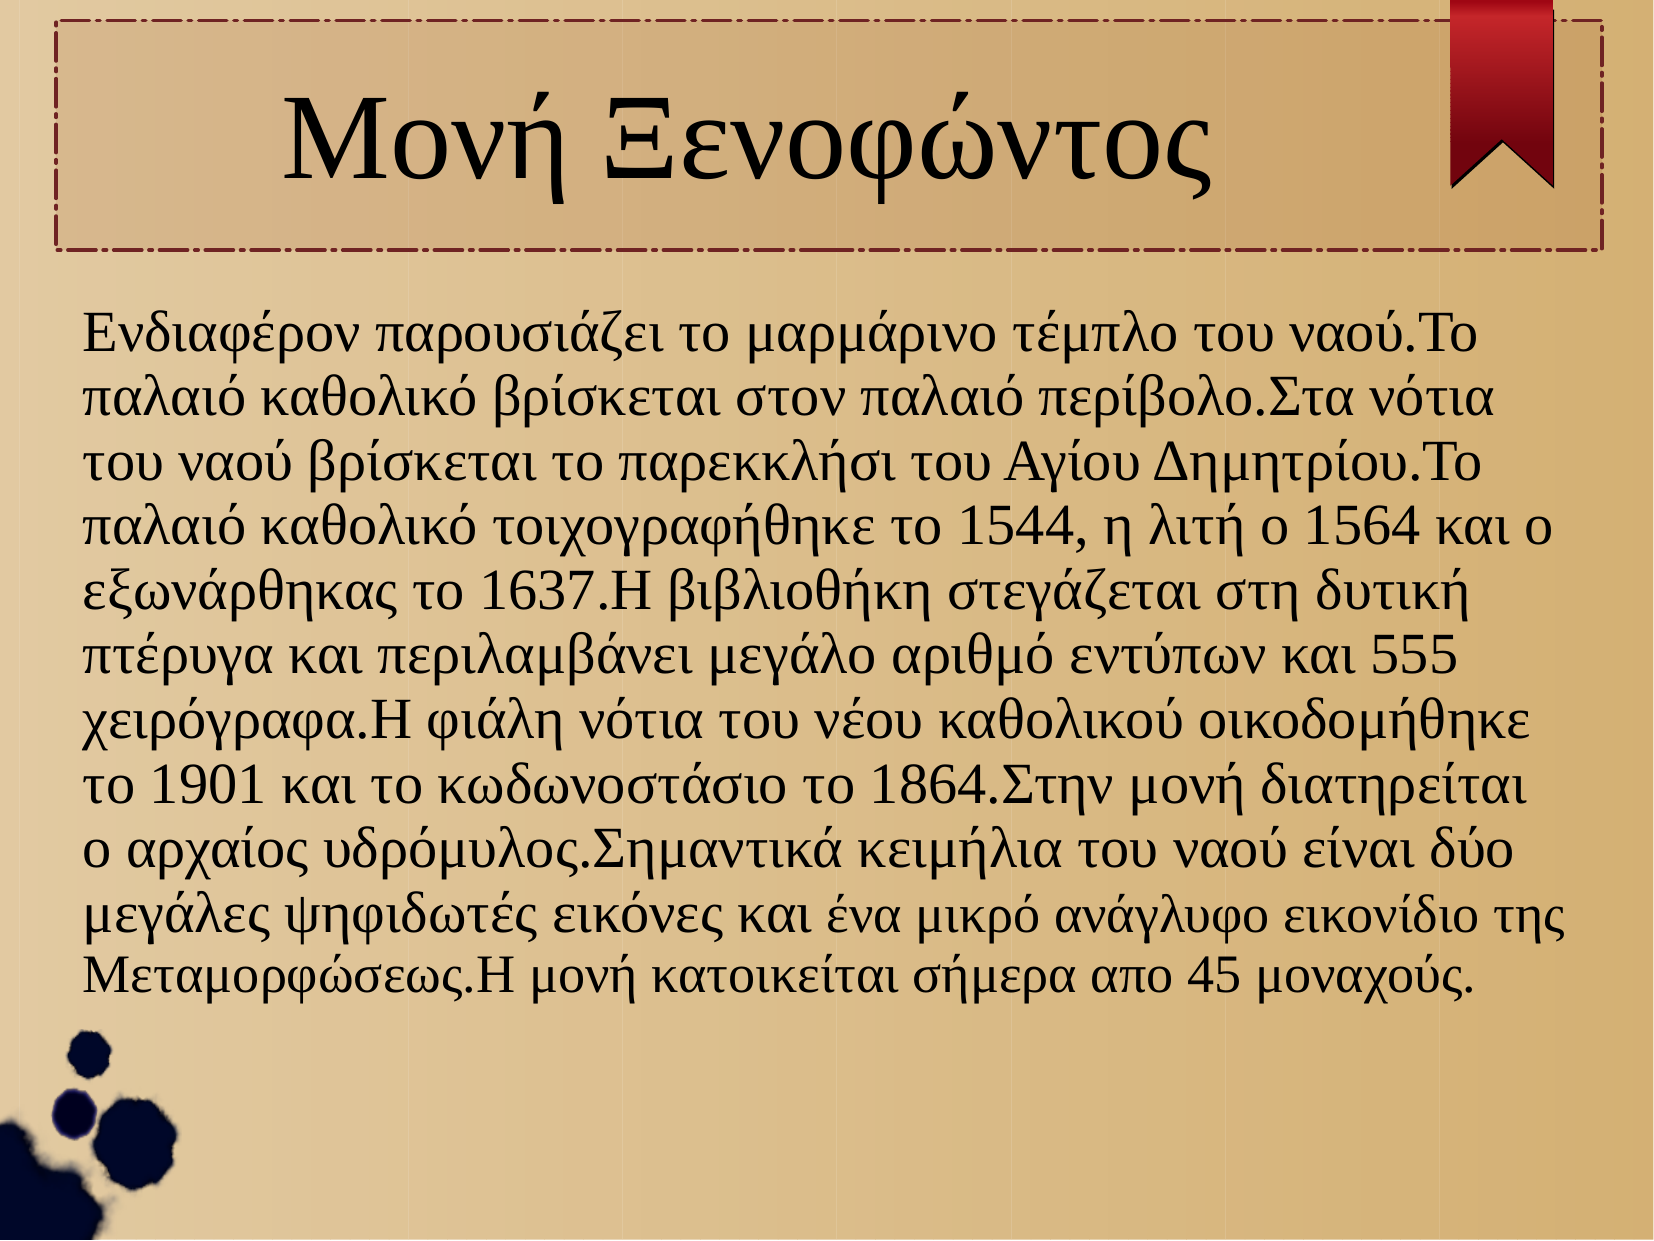

# Μονή Ξενοφώντος
Ενδιαφέρον παρουσιάζει το μαρμάρινο τέμπλο του ναού.Το παλαιό καθολικό βρίσκεται στον παλαιό περίβολο.Στα νότια του ναού βρίσκεται το παρεκκλήσι του Αγίου Δημητρίου.Το παλαιό καθολικό τοιχογραφήθηκε το 1544, η λιτή ο 1564 και ο εξωνάρθηκας το 1637.Η βιβλιοθήκη στεγάζεται στη δυτική πτέρυγα και περιλαμβάνει μεγάλο αριθμό εντύπων και 555 χειρόγραφα.Η φιάλη νότια του νέου καθολικού οικοδομήθηκε το 1901 και το κωδωνοστάσιο το 1864.Στην μονή διατηρείται ο αρχαίος υδρόμυλος.Σημαντικά κειμήλια του ναού είναι δύο μεγάλες ψηφιδωτές εικόνες και ένα μικρό ανάγλυφο εικονίδιο της Μεταμορφώσεως.Η μονή κατοικείται σήμερα απο 45 μοναχούς.